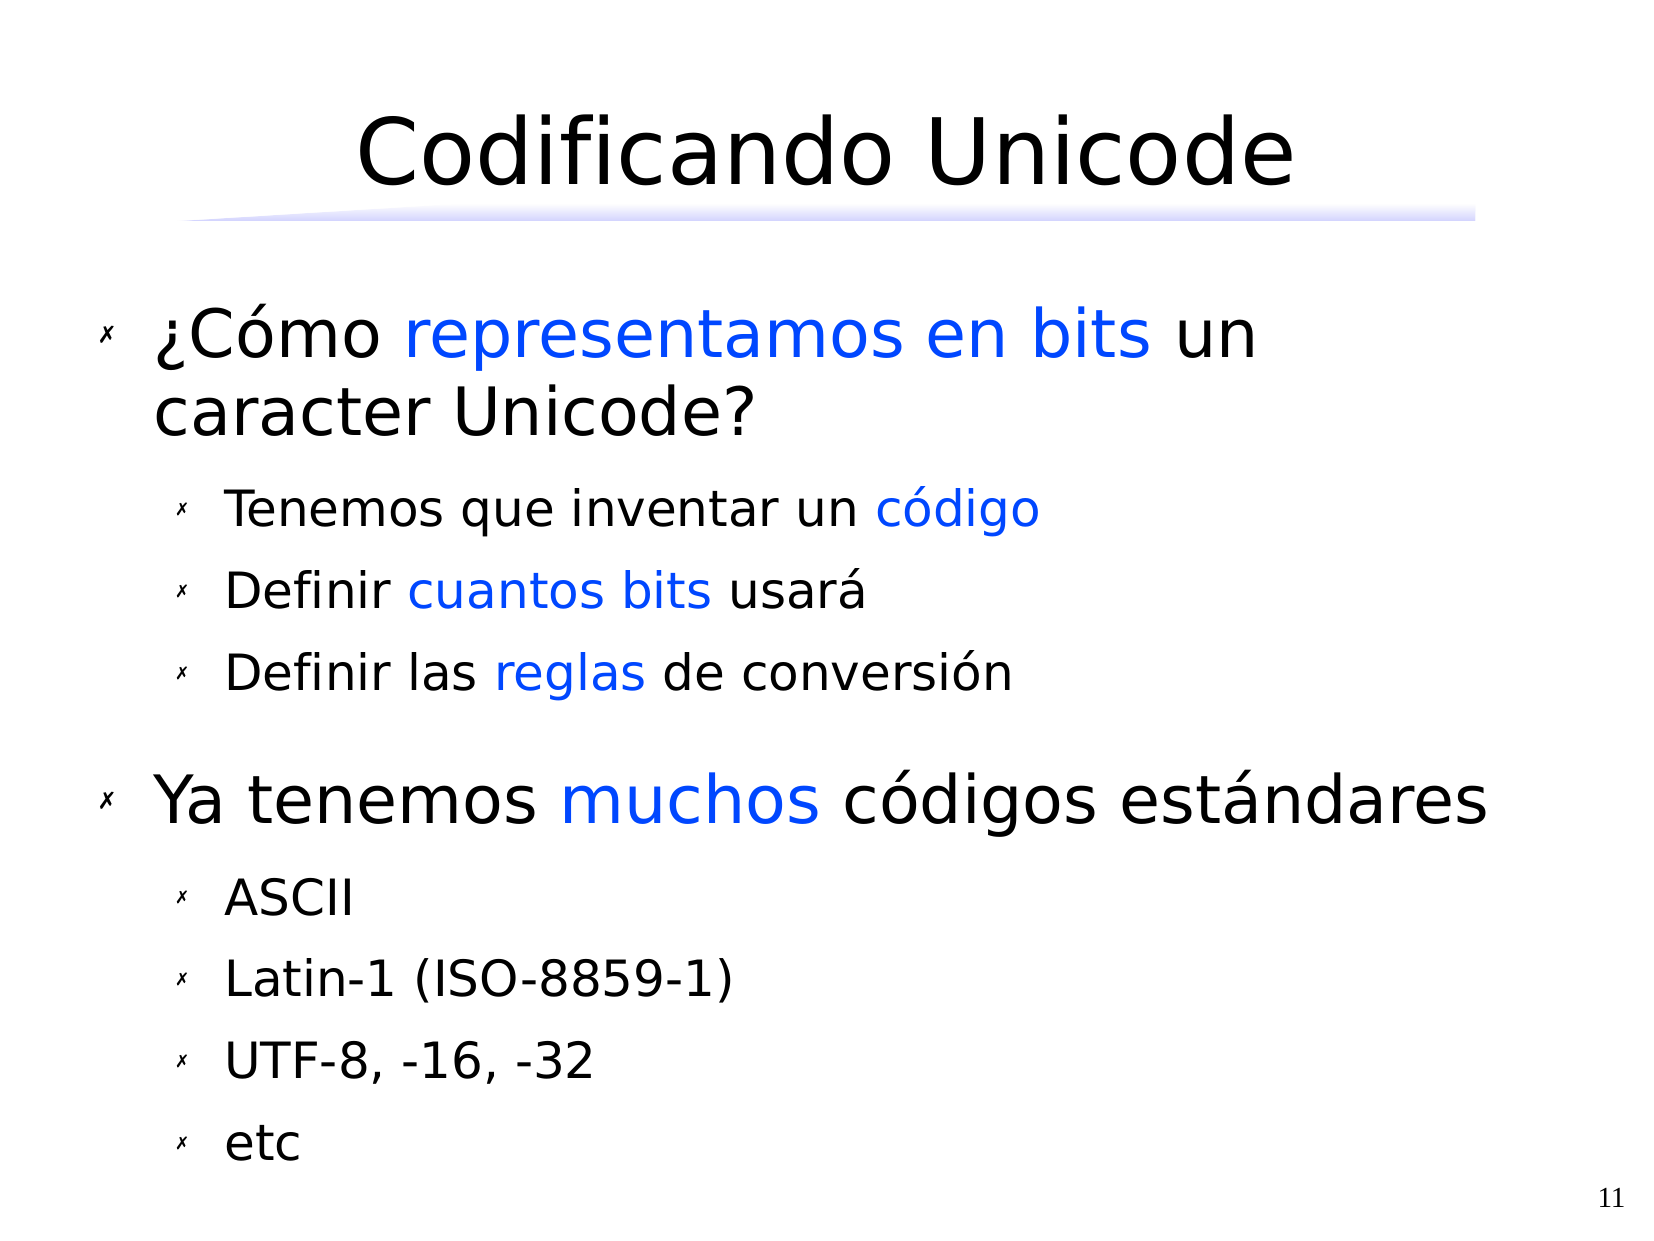

# Codificando Unicode
¿Cómo representamos en bits un caracter Unicode?
Tenemos que inventar un código
Definir cuantos bits usará
Definir las reglas de conversión
Ya tenemos muchos códigos estándares
ASCII
Latin-1 (ISO-8859-1)
UTF-8, -16, -32
etc
11